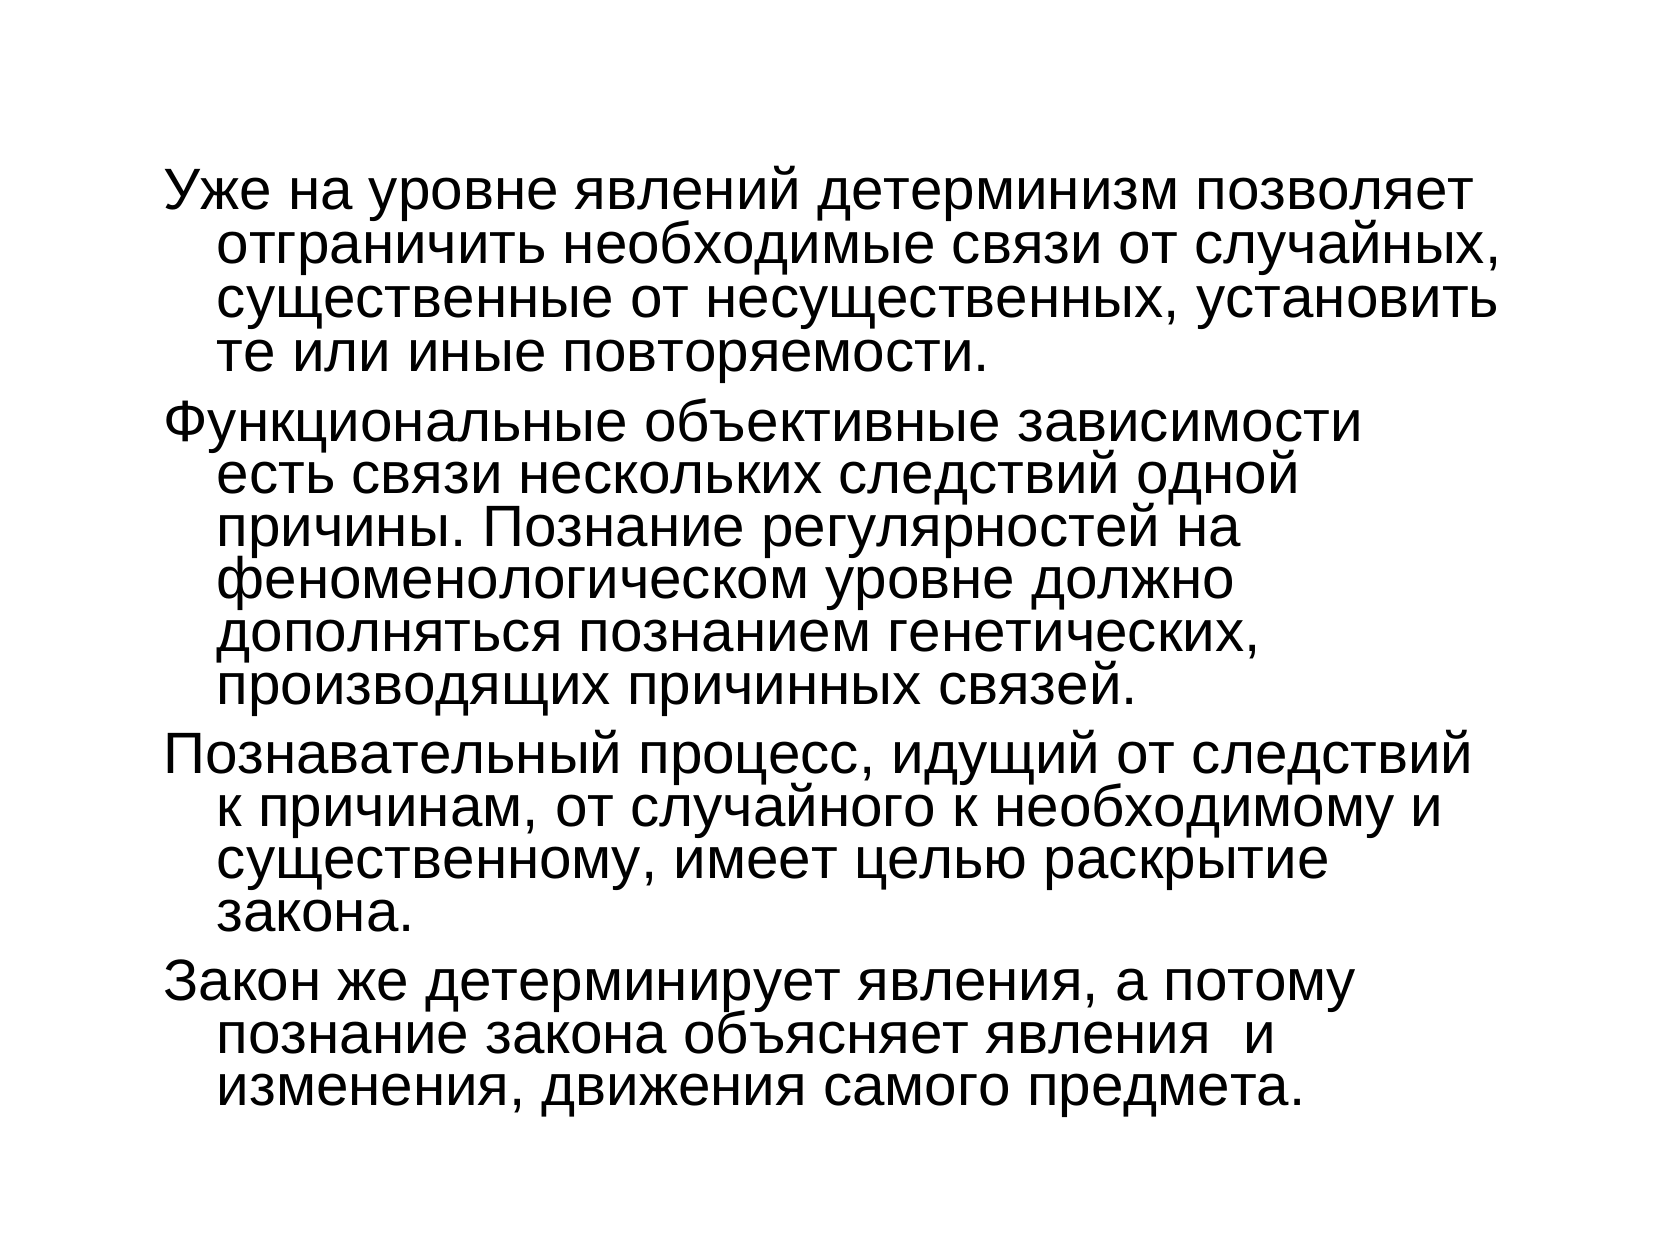

Уже на уровне явлений детерминизм позволяет отграничить необходимые связи от случайных, существенные от несущественных, установить те или иные повторяемости.
Функциональные объективные зависимости есть связи нескольких следствий одной причины. Познание регулярностей на феноменологическом уровне должно дополняться познанием генетических, производящих причинных связей.
Познавательный процесс, идущий от следствий к причинам, от случайного к необходимому и существенному, имеет целью раскрытие закона.
Закон же детерминирует явления, а потому познание закона объясняет явления и изменения, движения самого предмета.